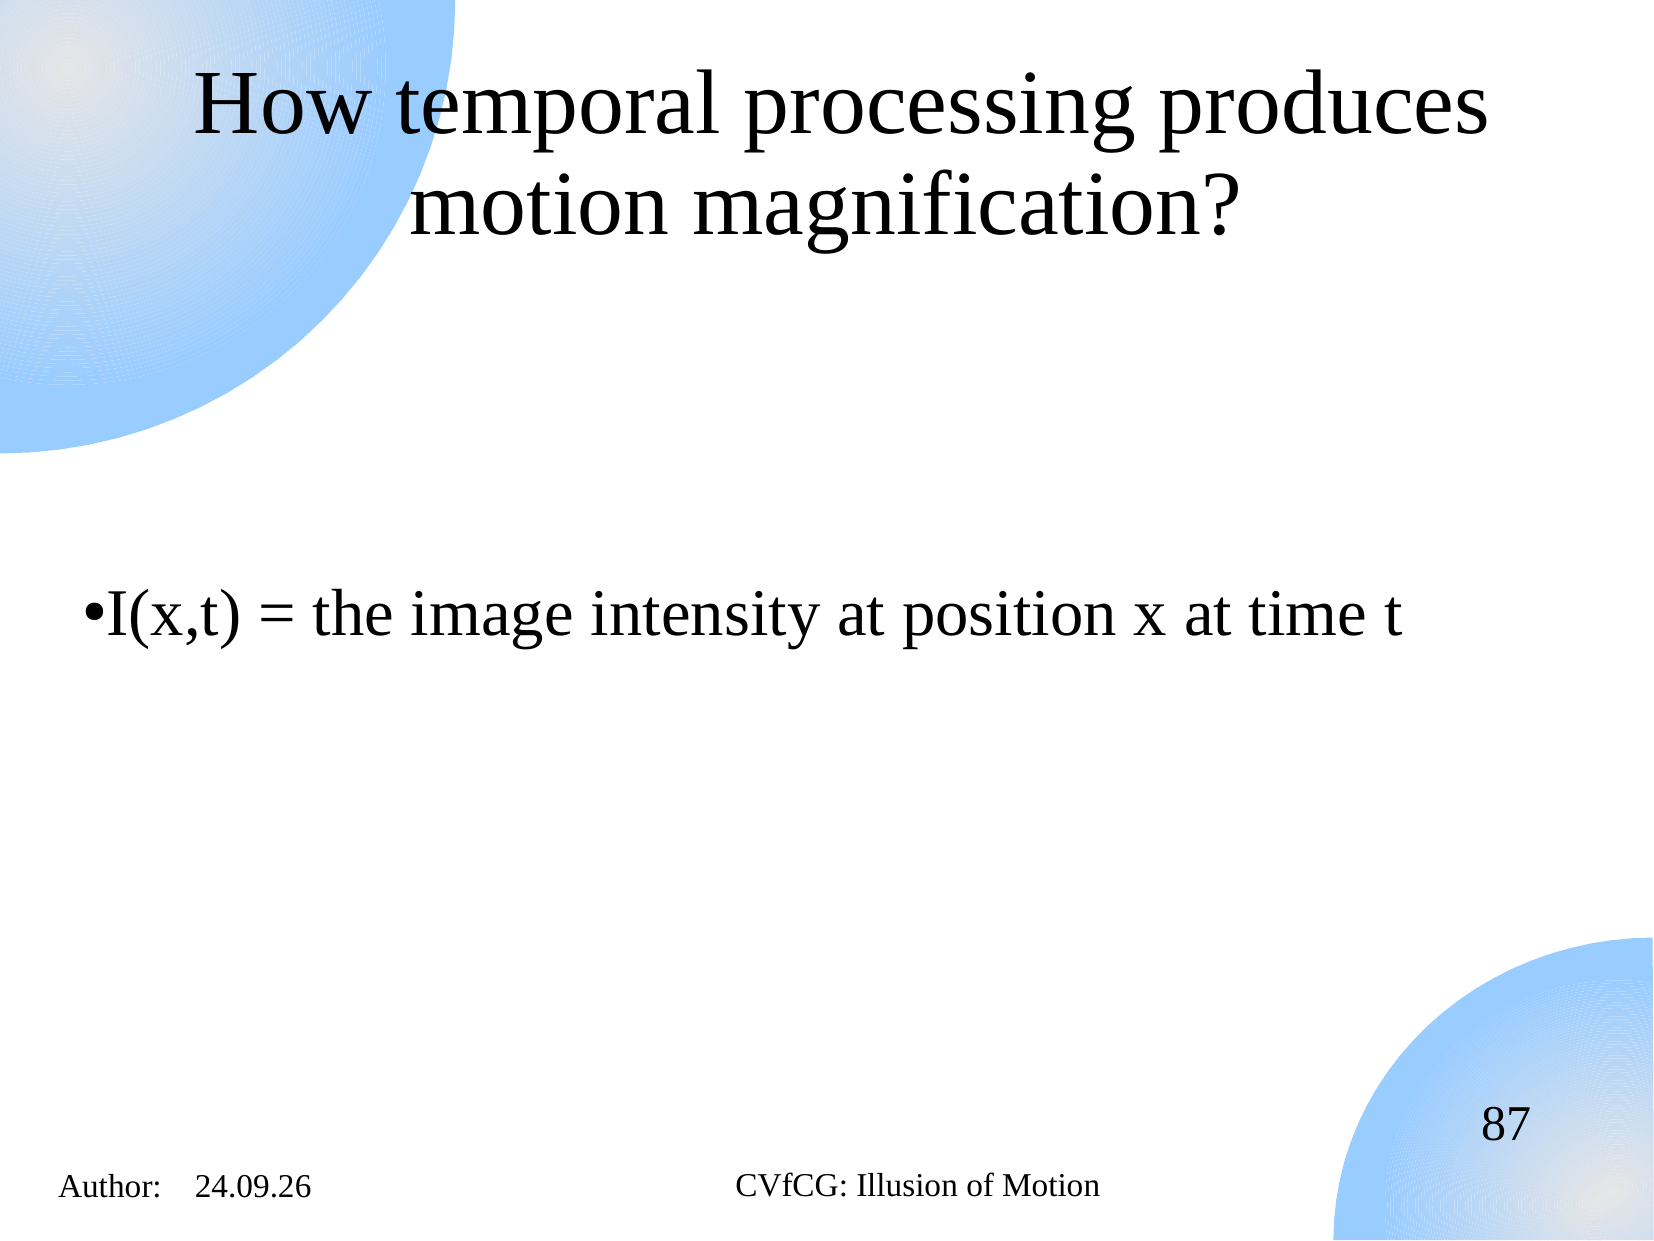

# How temporal processing produces motion magnification?
I(x,t) = the image intensity at position x at time t
CVfCG: Illusion of Motion